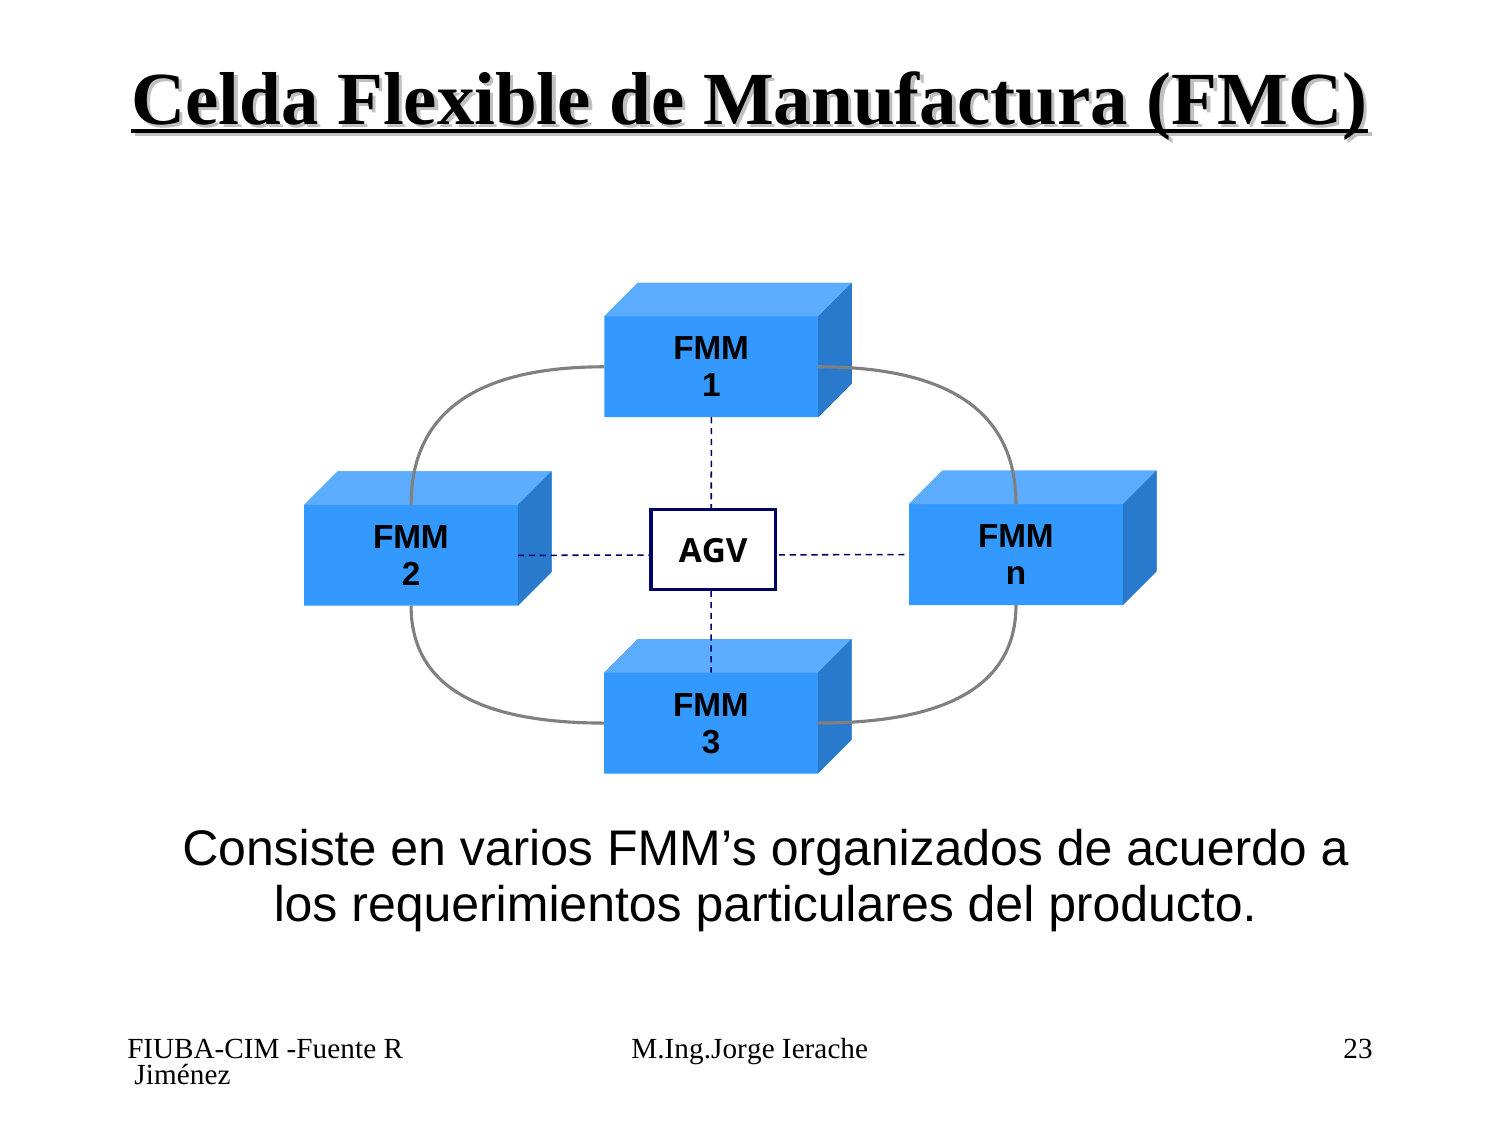

Celda Flexible de Manufactura (FMC)
FMM
1
FMM
n
FMM
2
AGV
FMM
3
	Consiste en varios FMM’s organizados de acuerdo a los requerimientos particulares del producto.
FIUBA-CIM -Fuente R Jiménez
M.Ing.Jorge Ierache
23